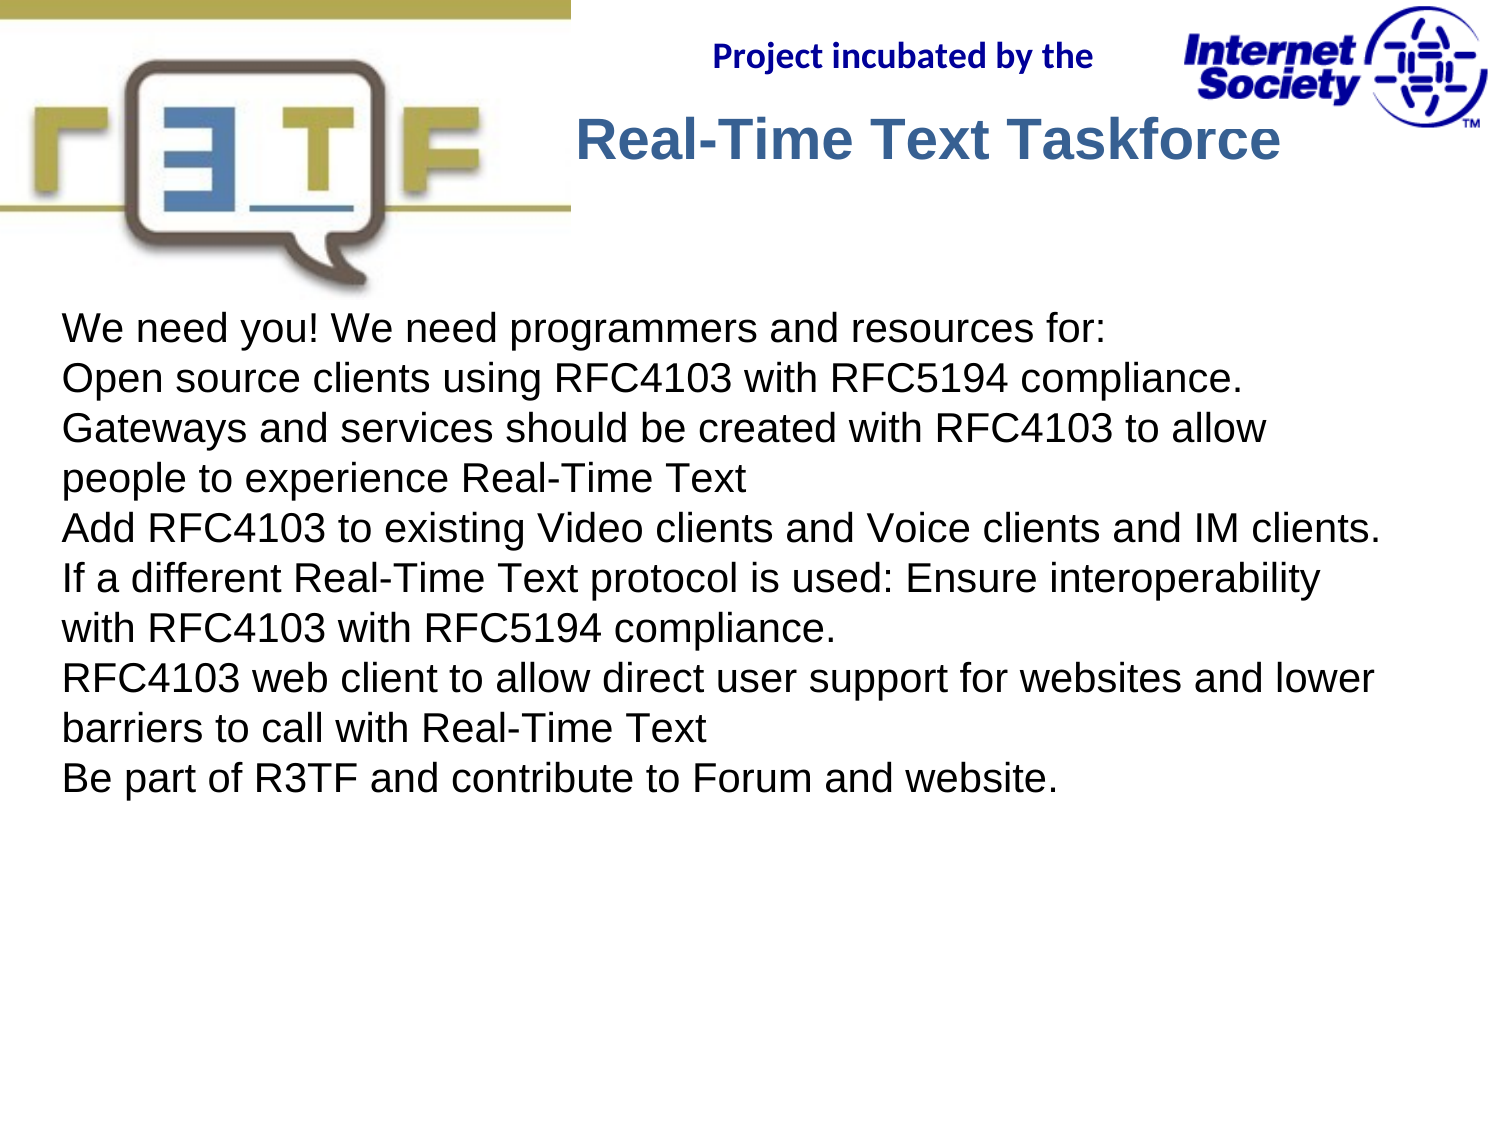

We need you! We need programmers and resources for:
Open source clients using RFC4103 with RFC5194 compliance.
Gateways and services should be created with RFC4103 to allow people to experience Real-Time Text
Add RFC4103 to existing Video clients and Voice clients and IM clients.
If a different Real-Time Text protocol is used: Ensure interoperability with RFC4103 with RFC5194 compliance.
RFC4103 web client to allow direct user support for websites and lower barriers to call with Real-Time Text
Be part of R3TF and contribute to Forum and website.